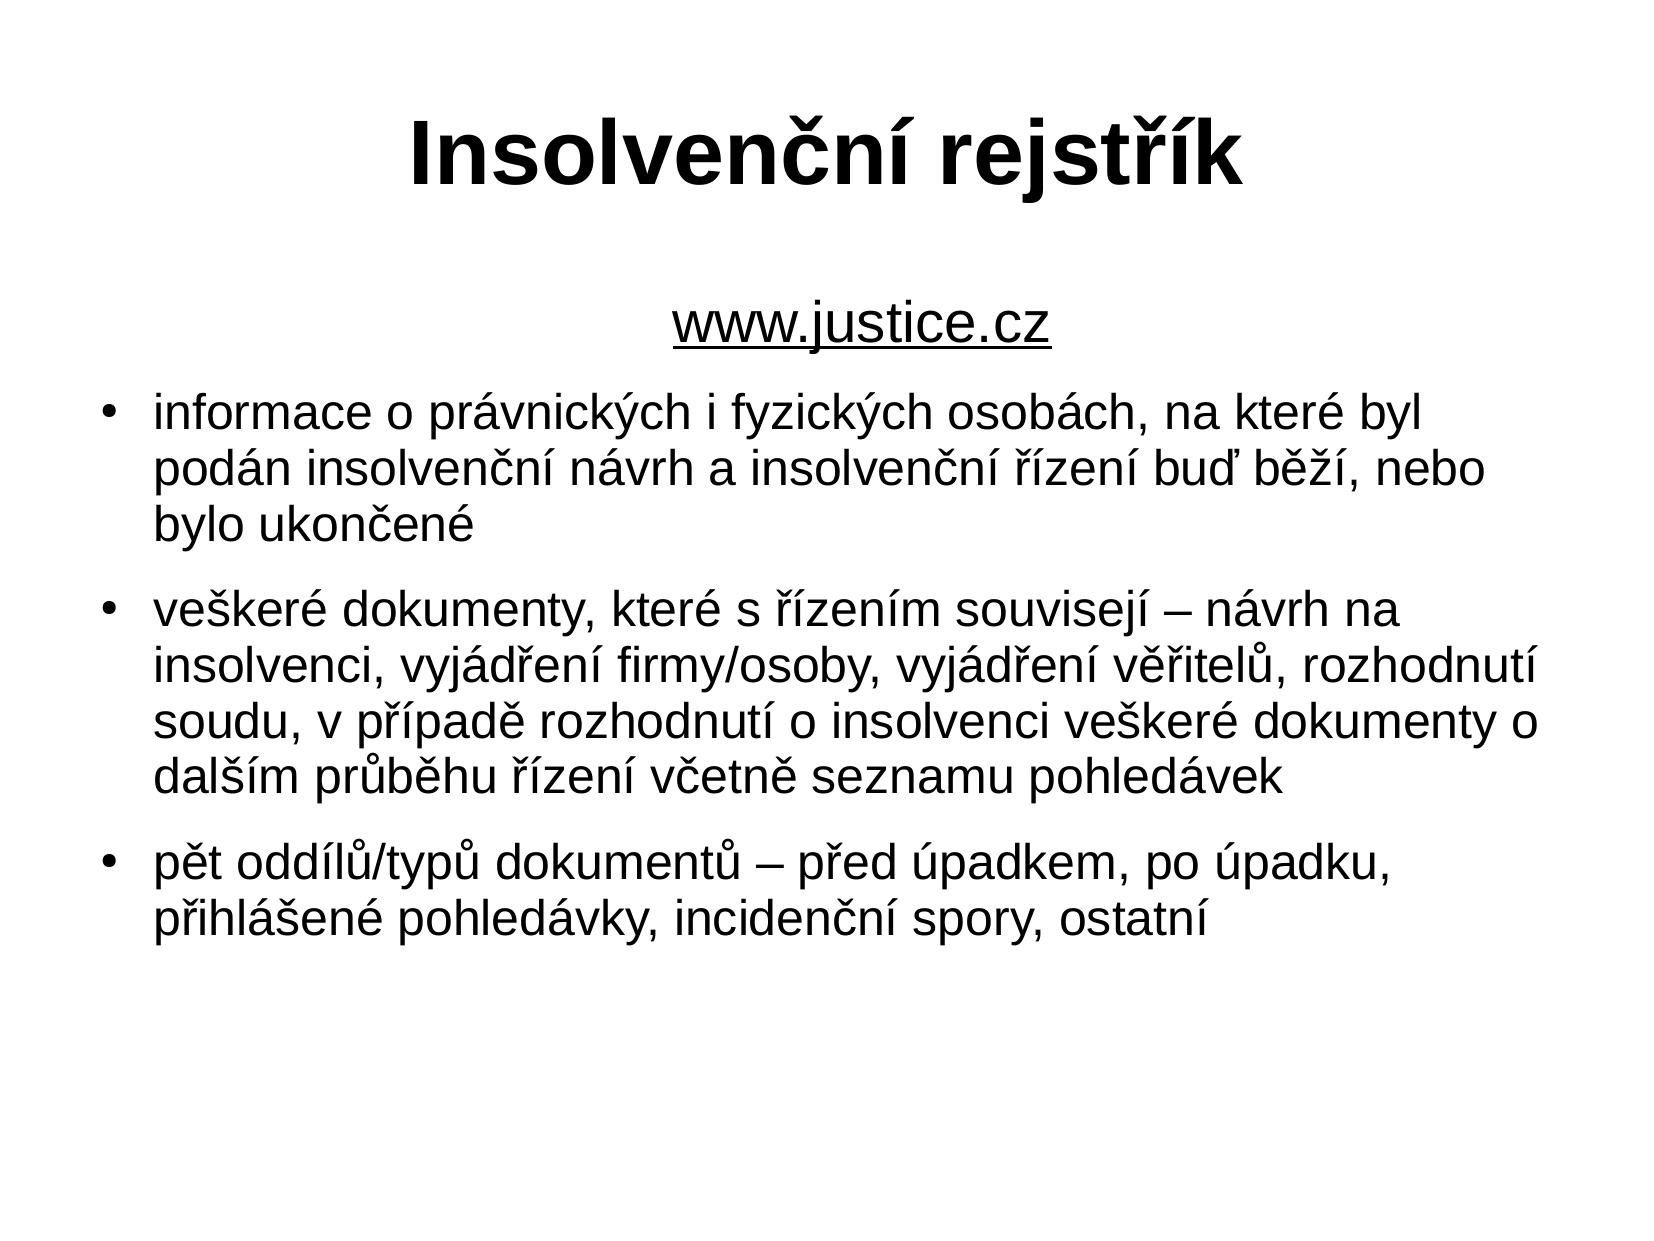

# Insolvenční rejstřík
www.justice.cz
informace o právnických i fyzických osobách, na které byl podán insolvenční návrh a insolvenční řízení buď běží, nebo bylo ukončené
veškeré dokumenty, které s řízením souvisejí – návrh na insolvenci, vyjádření firmy/osoby, vyjádření věřitelů, rozhodnutí soudu, v případě rozhodnutí o insolvenci veškeré dokumenty o dalším průběhu řízení včetně seznamu pohledávek
pět oddílů/typů dokumentů – před úpadkem, po úpadku, přihlášené pohledávky, incidenční spory, ostatní